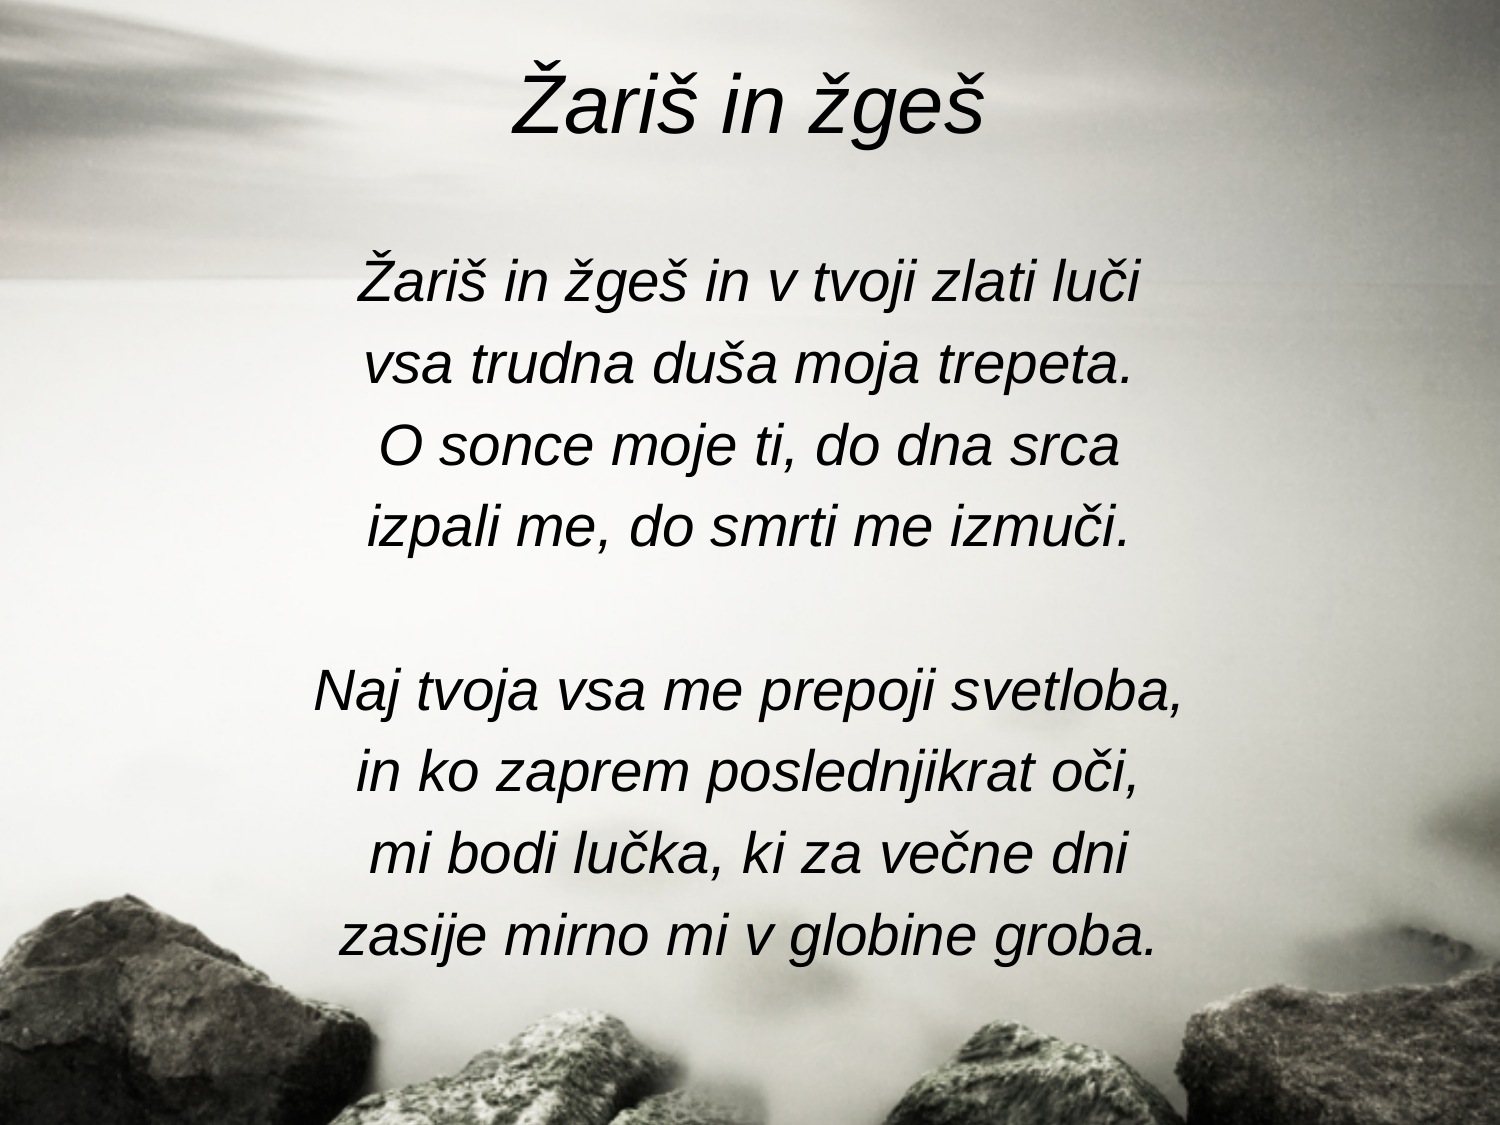

# Žariš in žgeš
Žariš in žgeš in v tvoji zlati luči
vsa trudna duša moja trepeta.
O sonce moje ti, do dna srca
izpali me, do smrti me izmuči.
Naj tvoja vsa me prepoji svetloba,
in ko zaprem poslednjikrat oči,
mi bodi lučka, ki za večne dni
zasije mirno mi v globine groba.